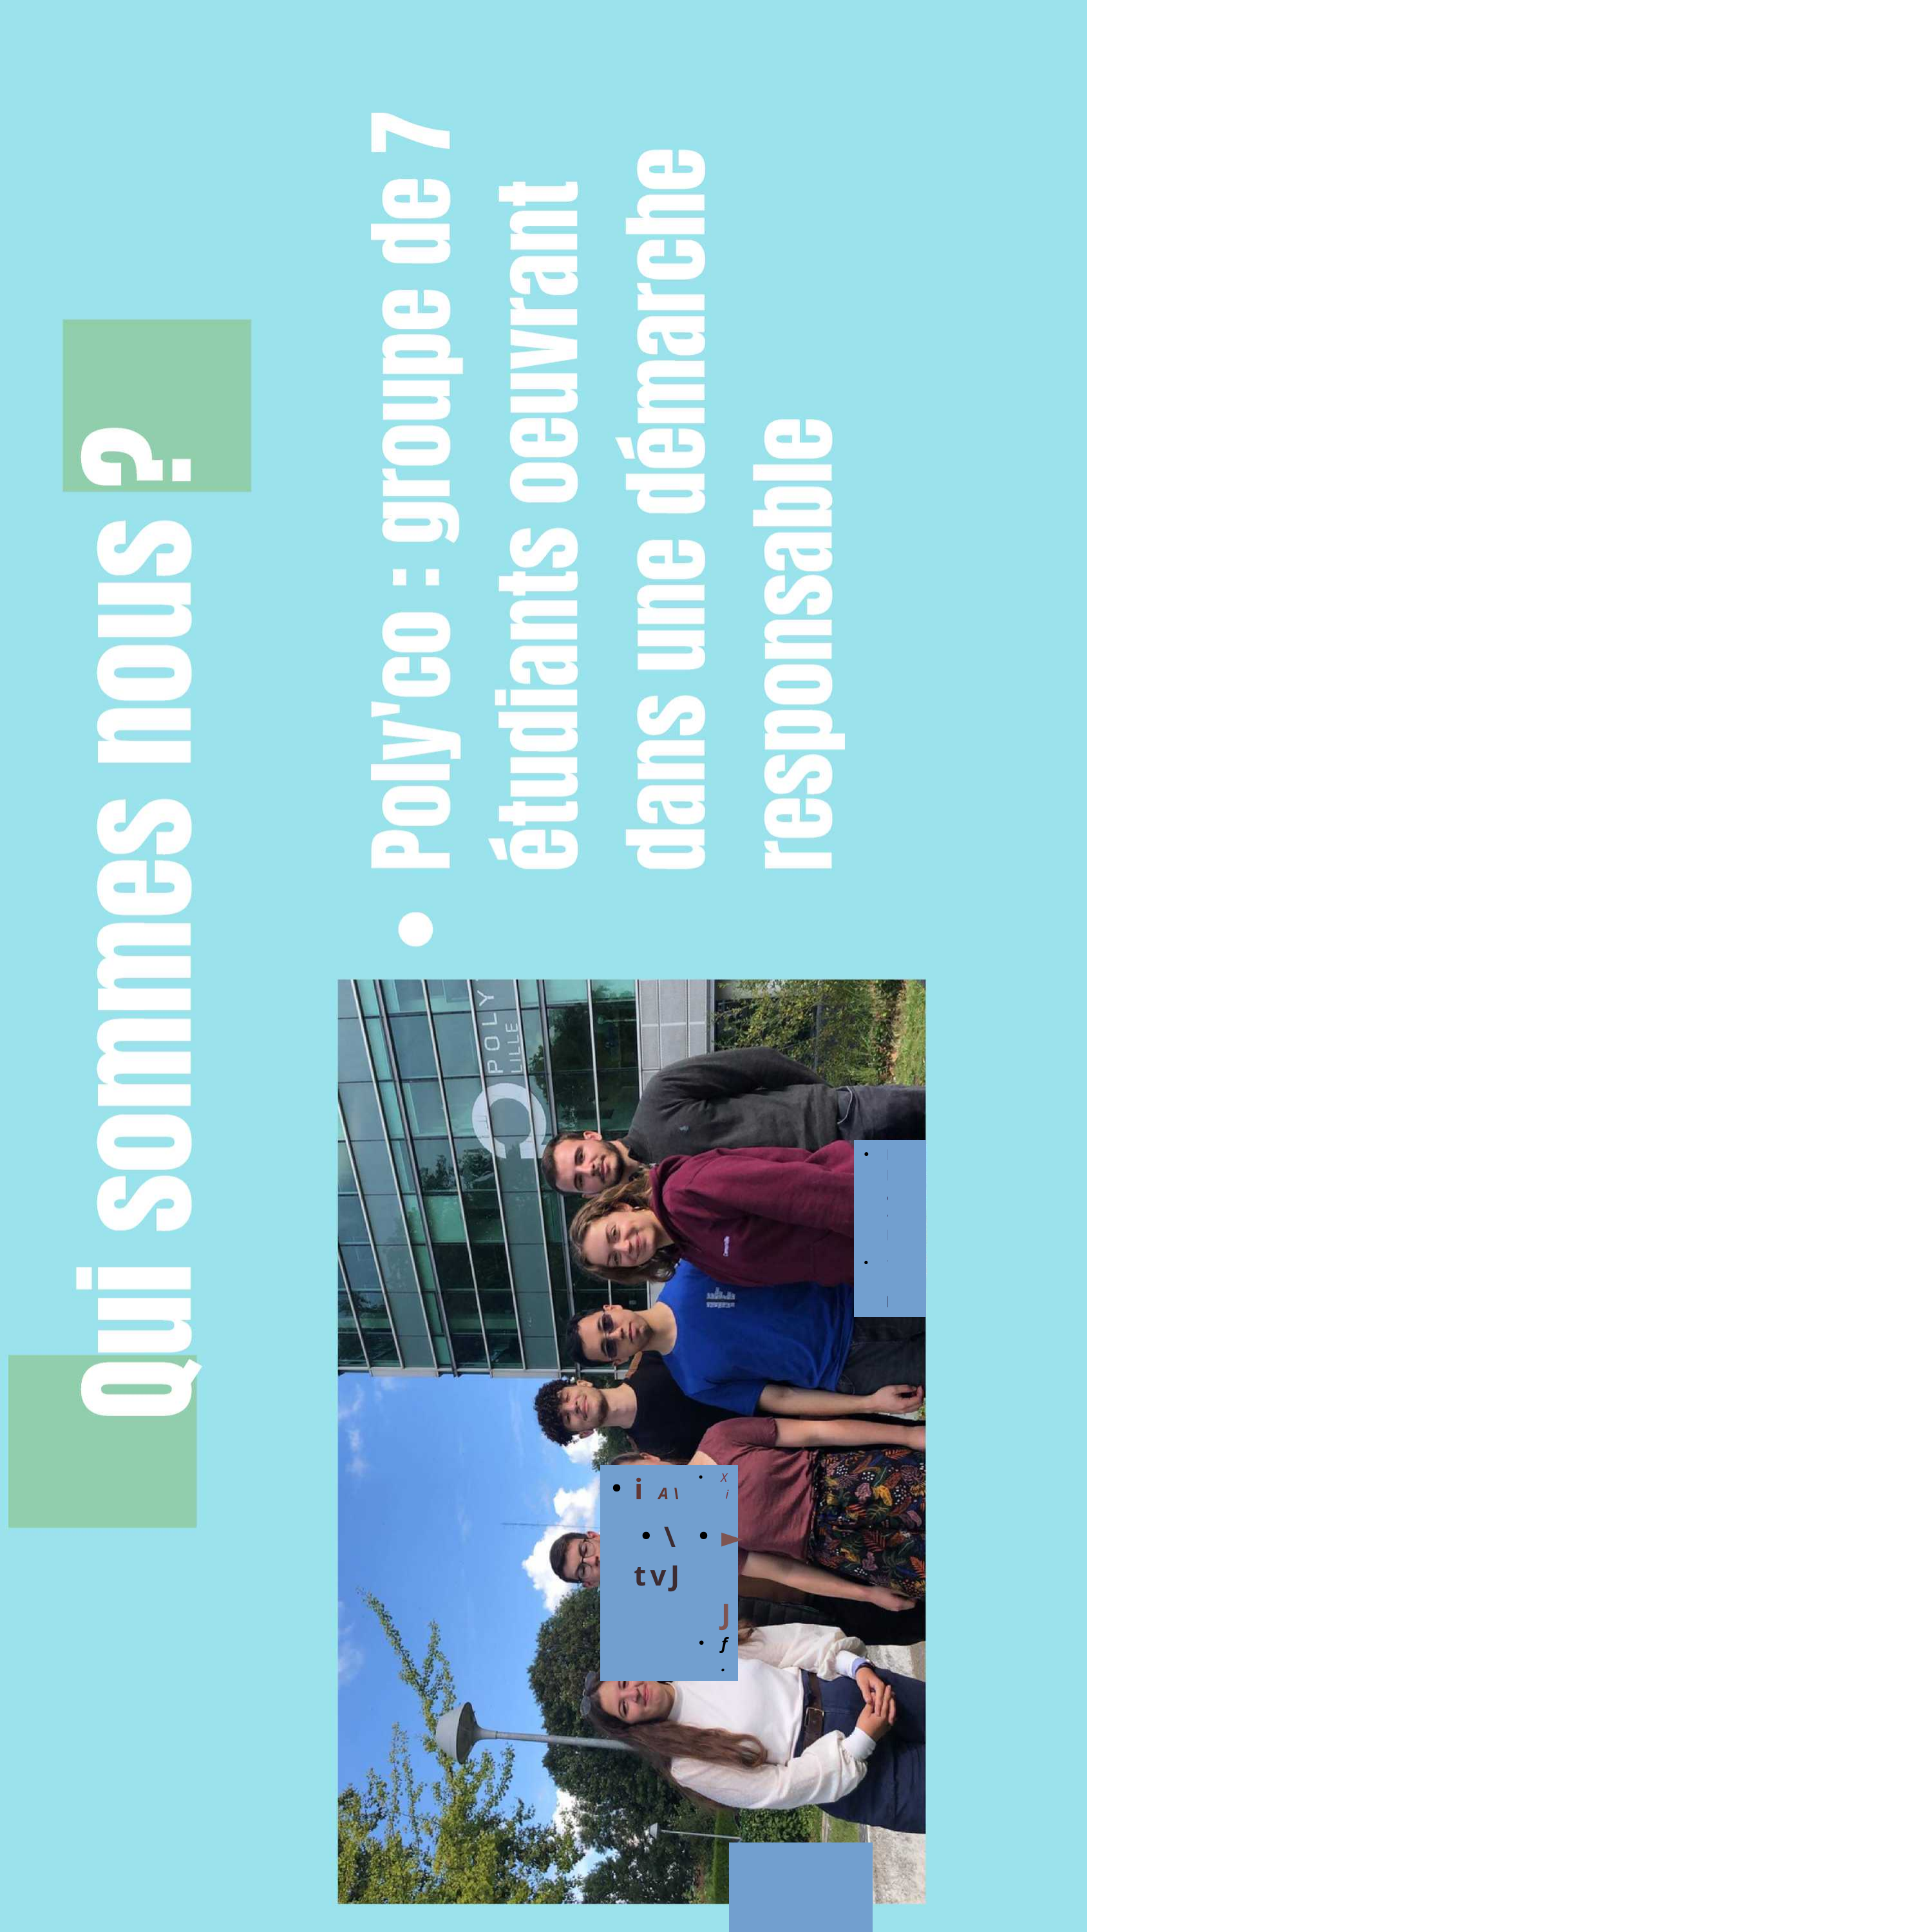

| LLa^H | |
| --- | --- |
| 1 k | |
| i A \ | Xi |
| --- | --- |
| \ tvJ | ► J f . |
| | |
| --- | --- |
| | |
| | |
| | |
| | |
| HR | v?.\*SV5\* |